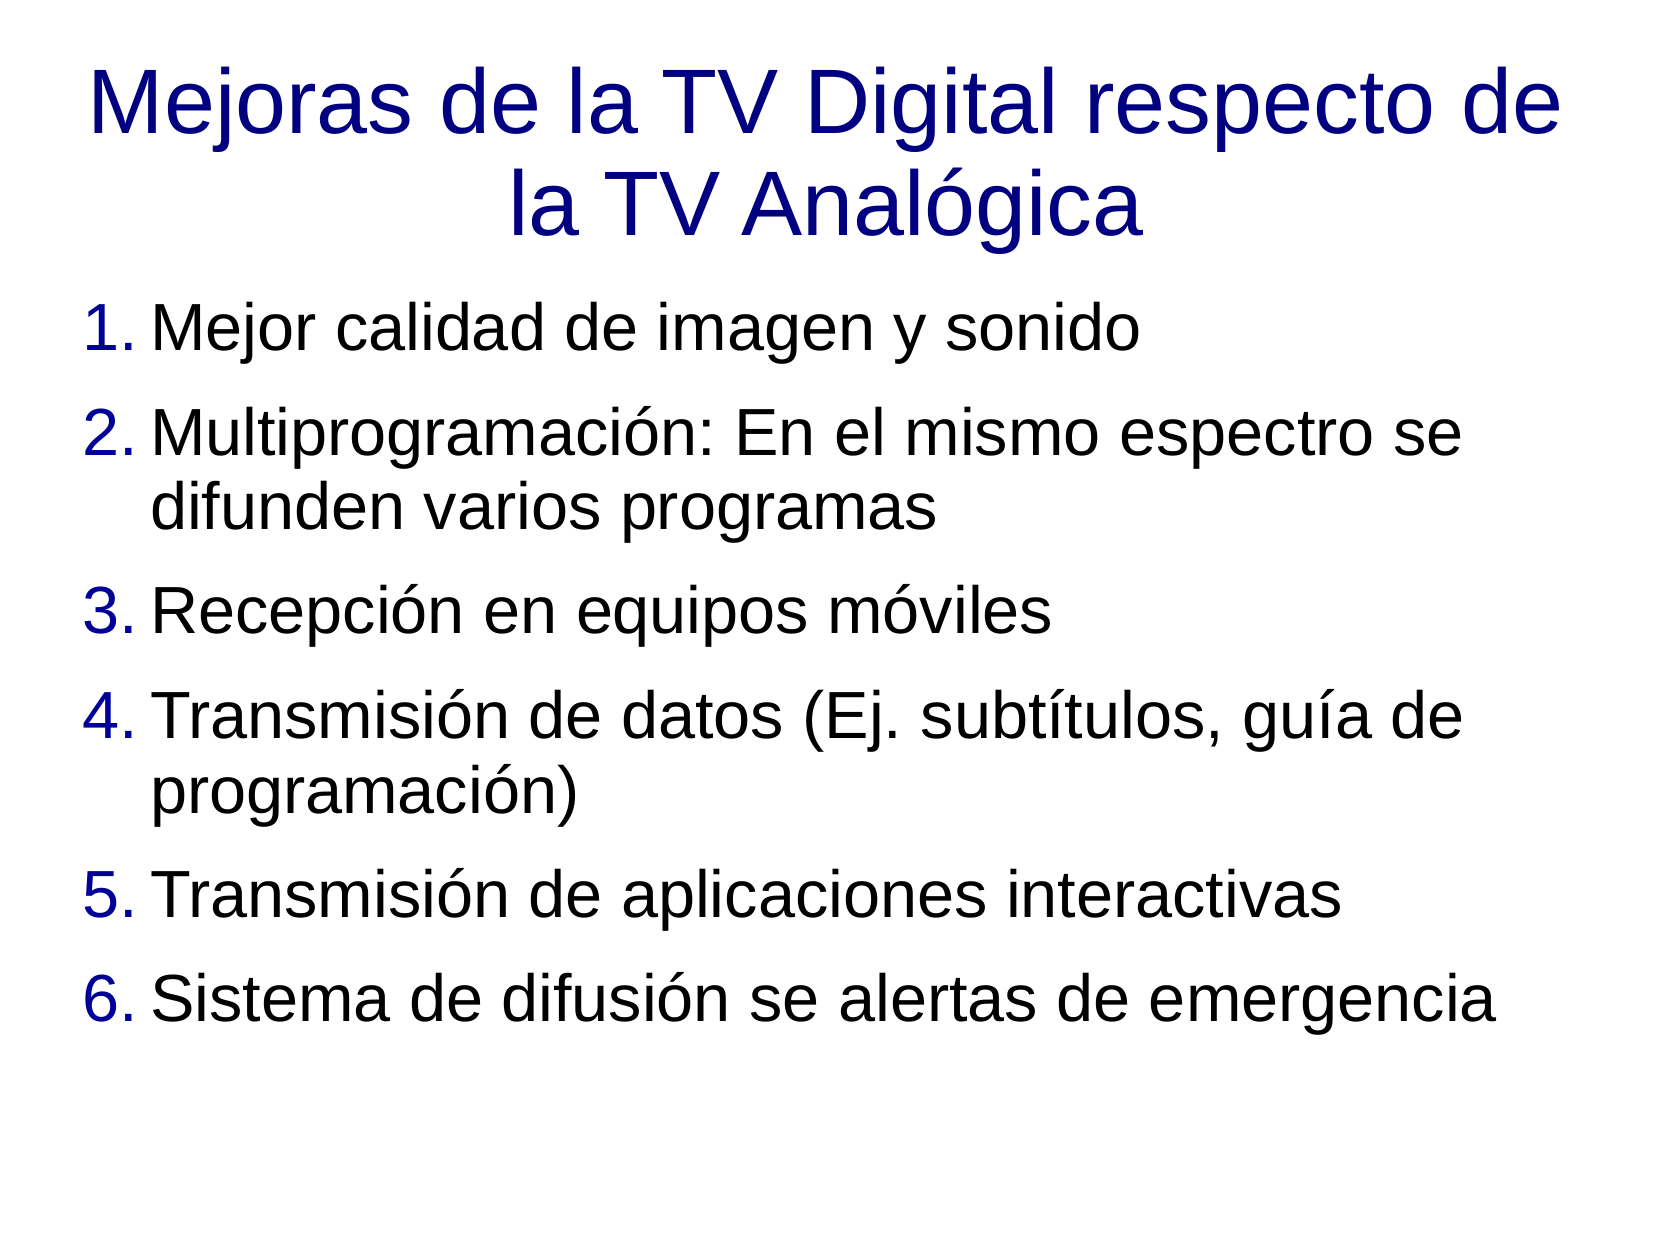

# Mejoras de la TV Digital respecto de la TV Analógica
Mejor calidad de imagen y sonido
Multiprogramación: En el mismo espectro se difunden varios programas
Recepción en equipos móviles
Transmisión de datos (Ej. subtítulos, guía de programación)
Transmisión de aplicaciones interactivas
Sistema de difusión se alertas de emergencia